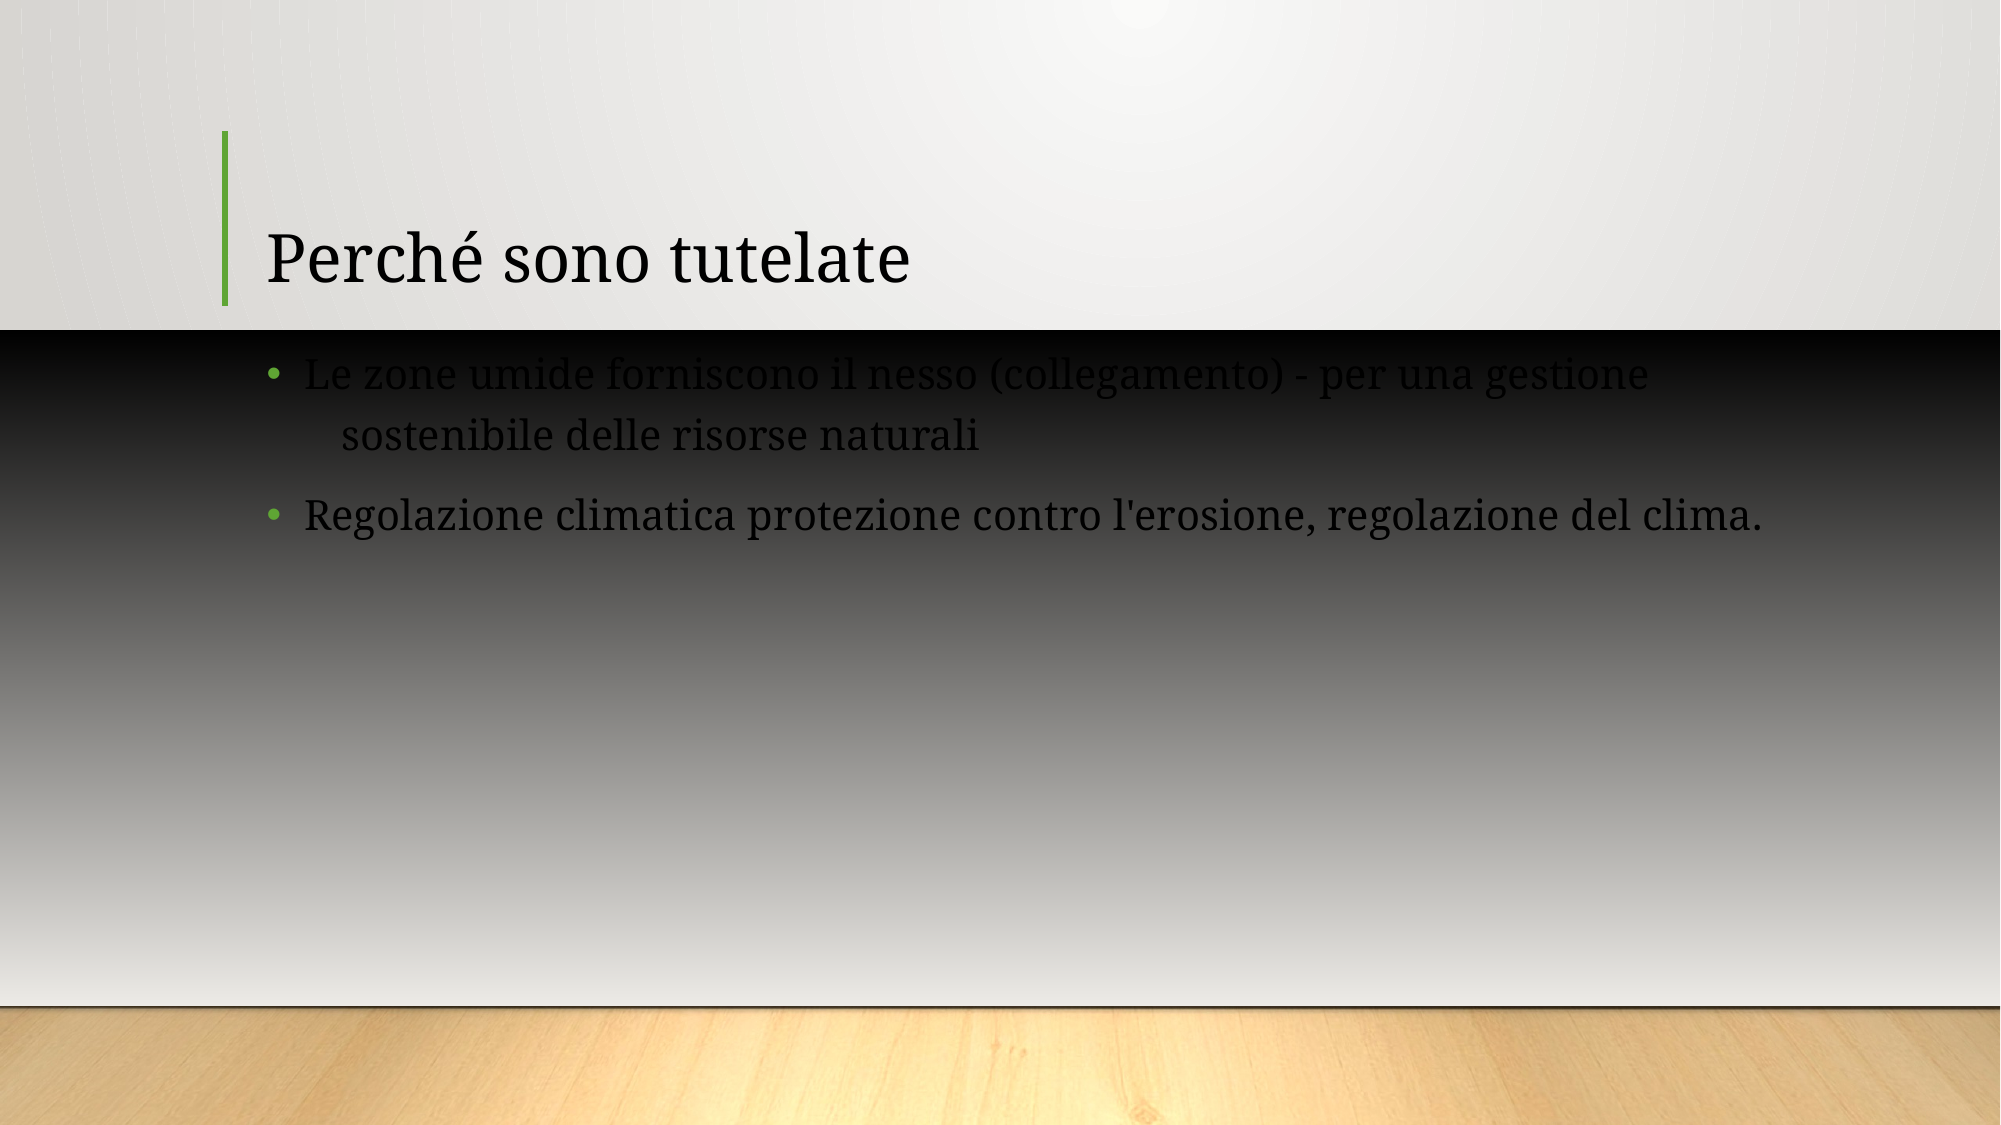

# Perché sono tutelate
Le zone umide forniscono il nesso (collegamento) - per una gestione sostenibile delle risorse naturali
Regolazione climatica protezione contro l'erosione, regolazione del clima.